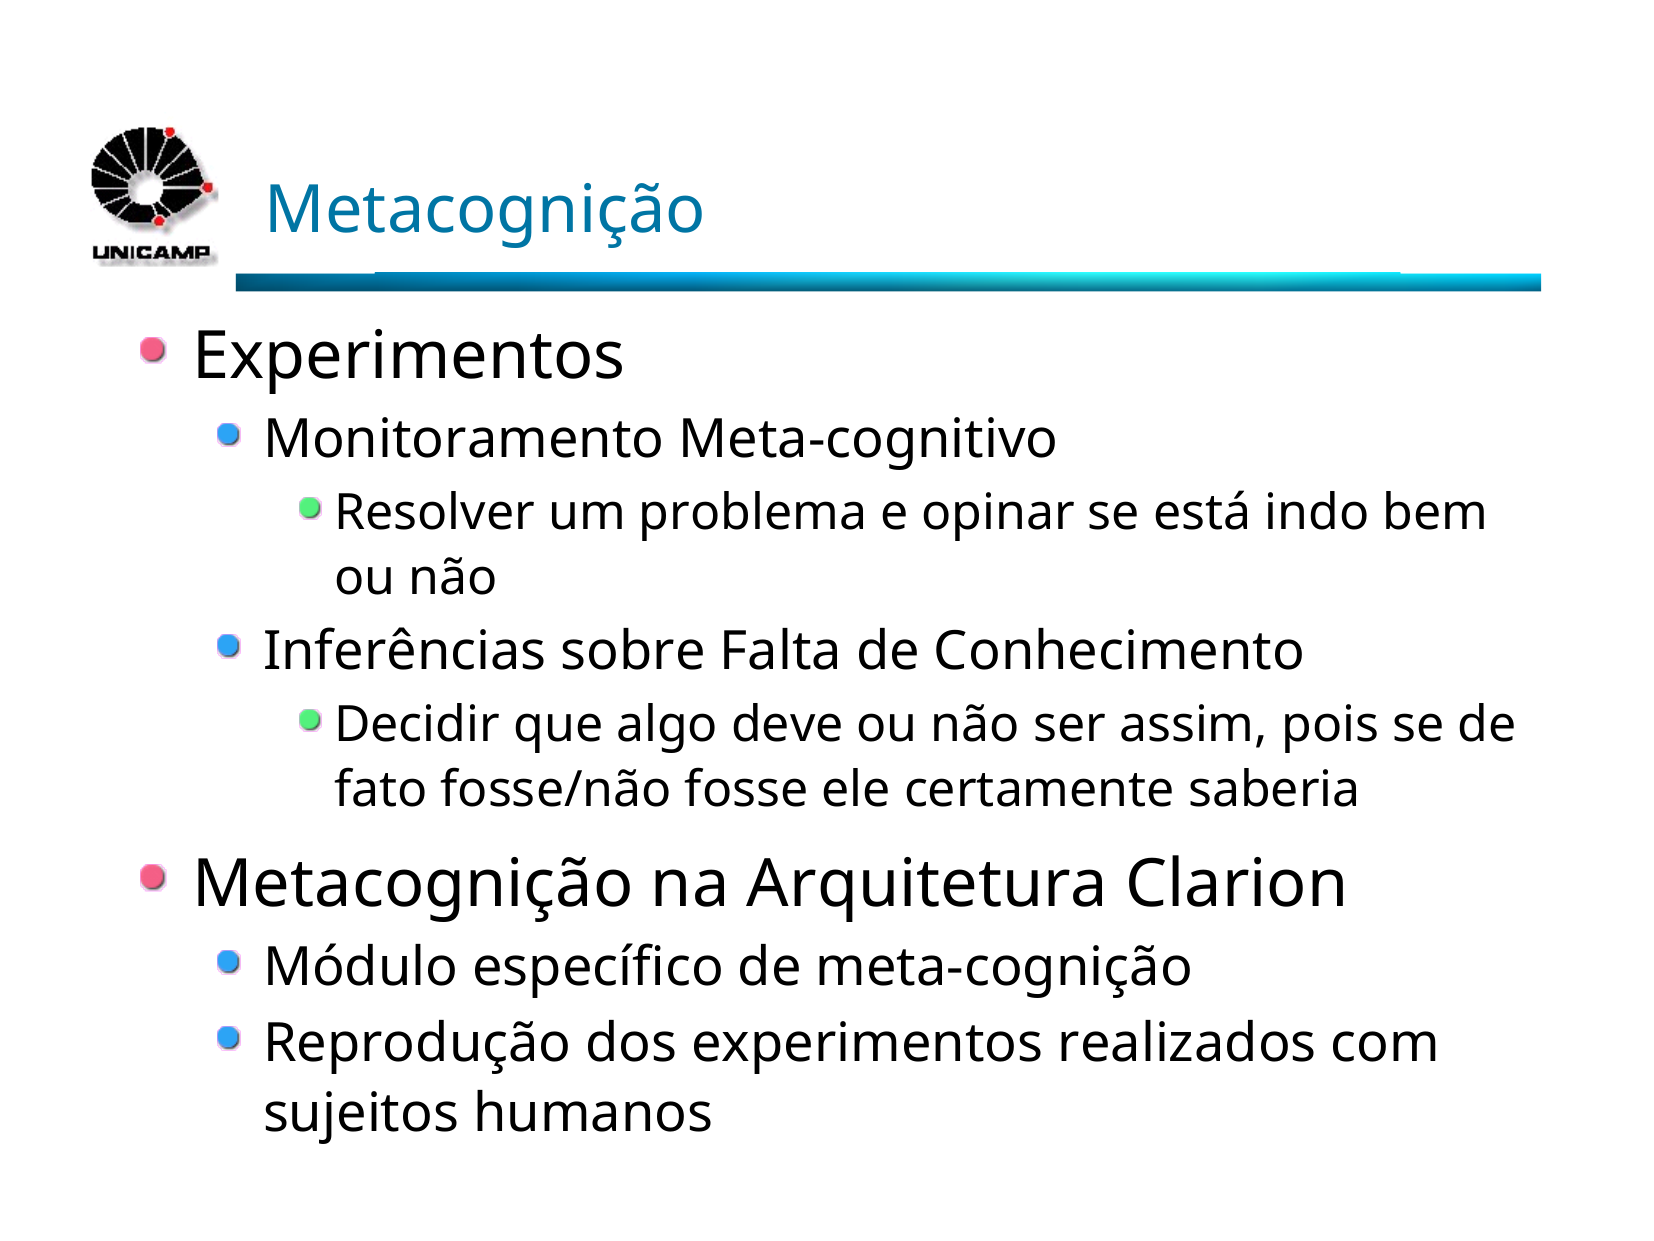

# Metacognição
Experimentos
Monitoramento Meta-cognitivo
Resolver um problema e opinar se está indo bem ou não
Inferências sobre Falta de Conhecimento
Decidir que algo deve ou não ser assim, pois se de fato fosse/não fosse ele certamente saberia
Metacognição na Arquitetura Clarion
Módulo específico de meta-cognição
Reprodução dos experimentos realizados com sujeitos humanos